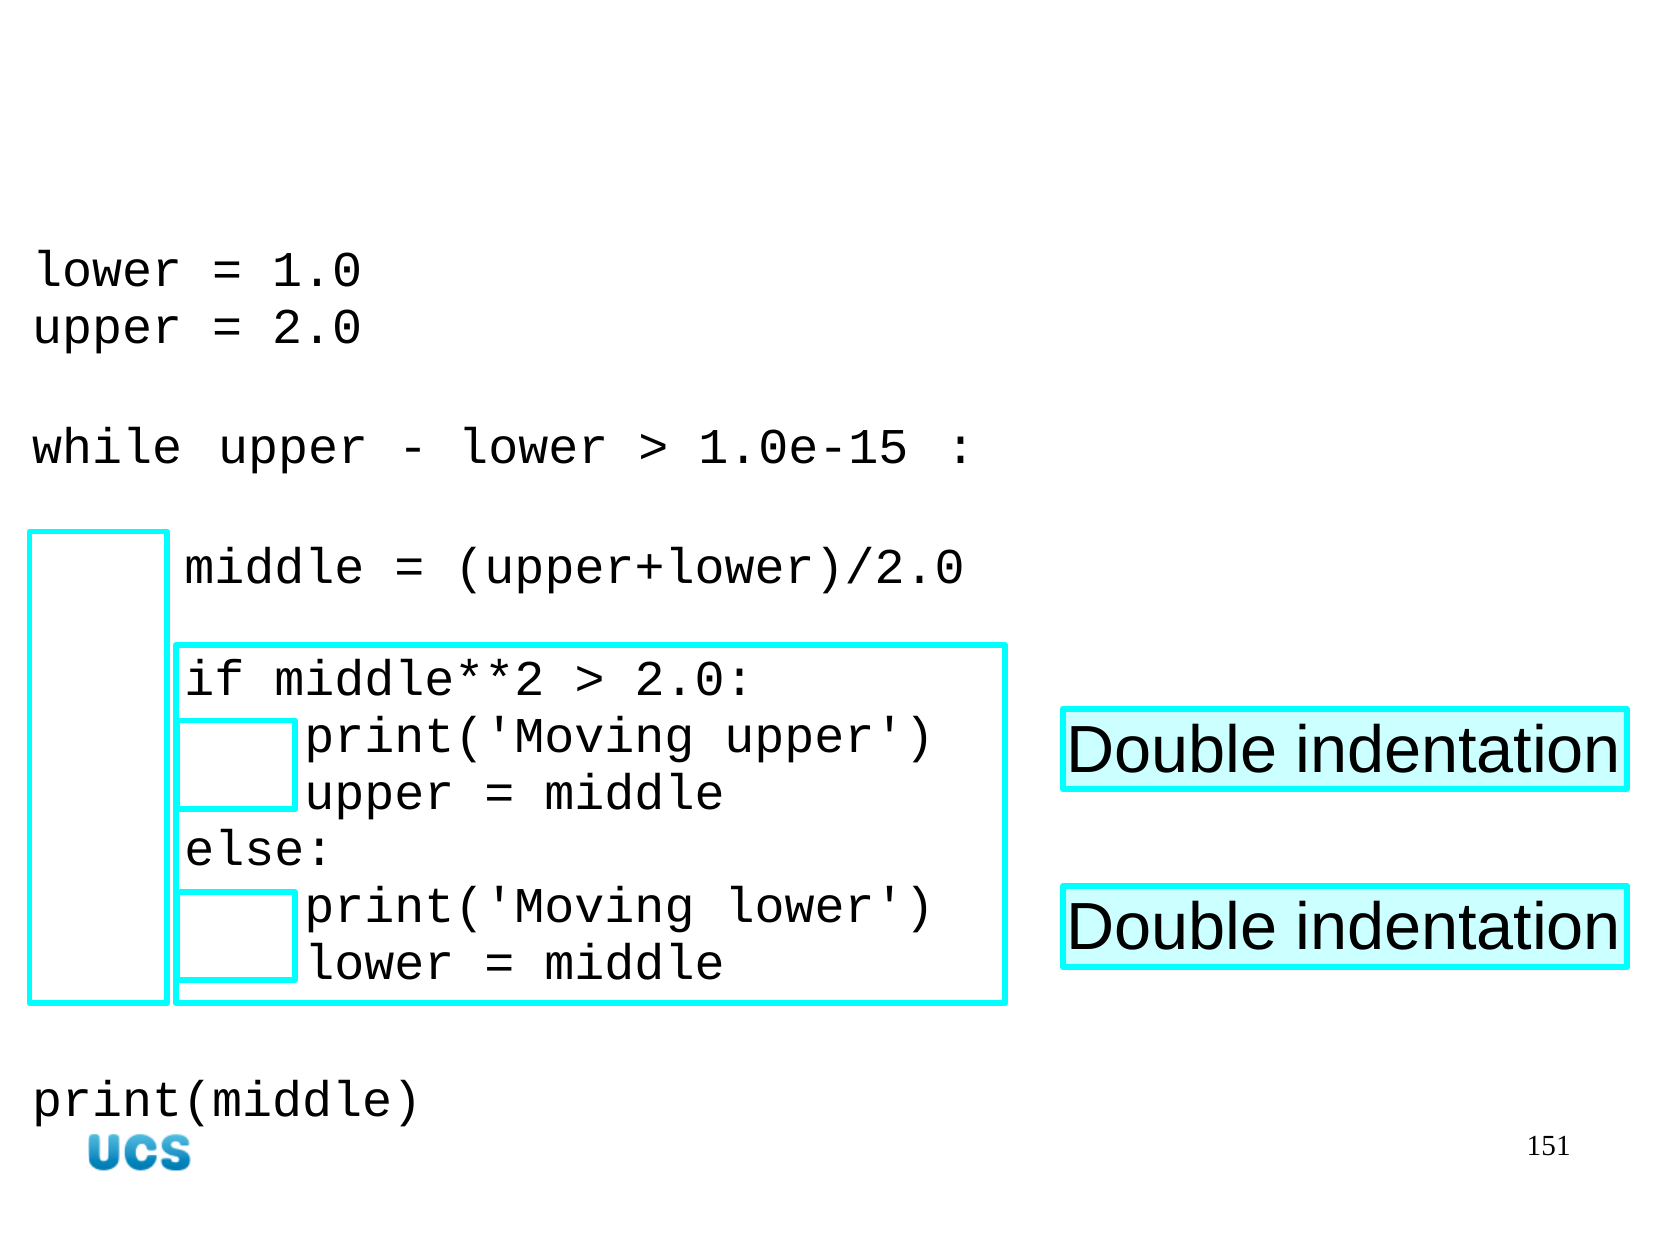

lower = 1.0
upper = 2.0
while
upper - lower > 1.0e-15
:
middle = (upper+lower)/2.0
if middle**2 > 2.0:
 print('Moving upper')
 upper = middle
else:
 print('Moving lower')
 lower = middle
Double indentation
Double indentation
print(middle)
151